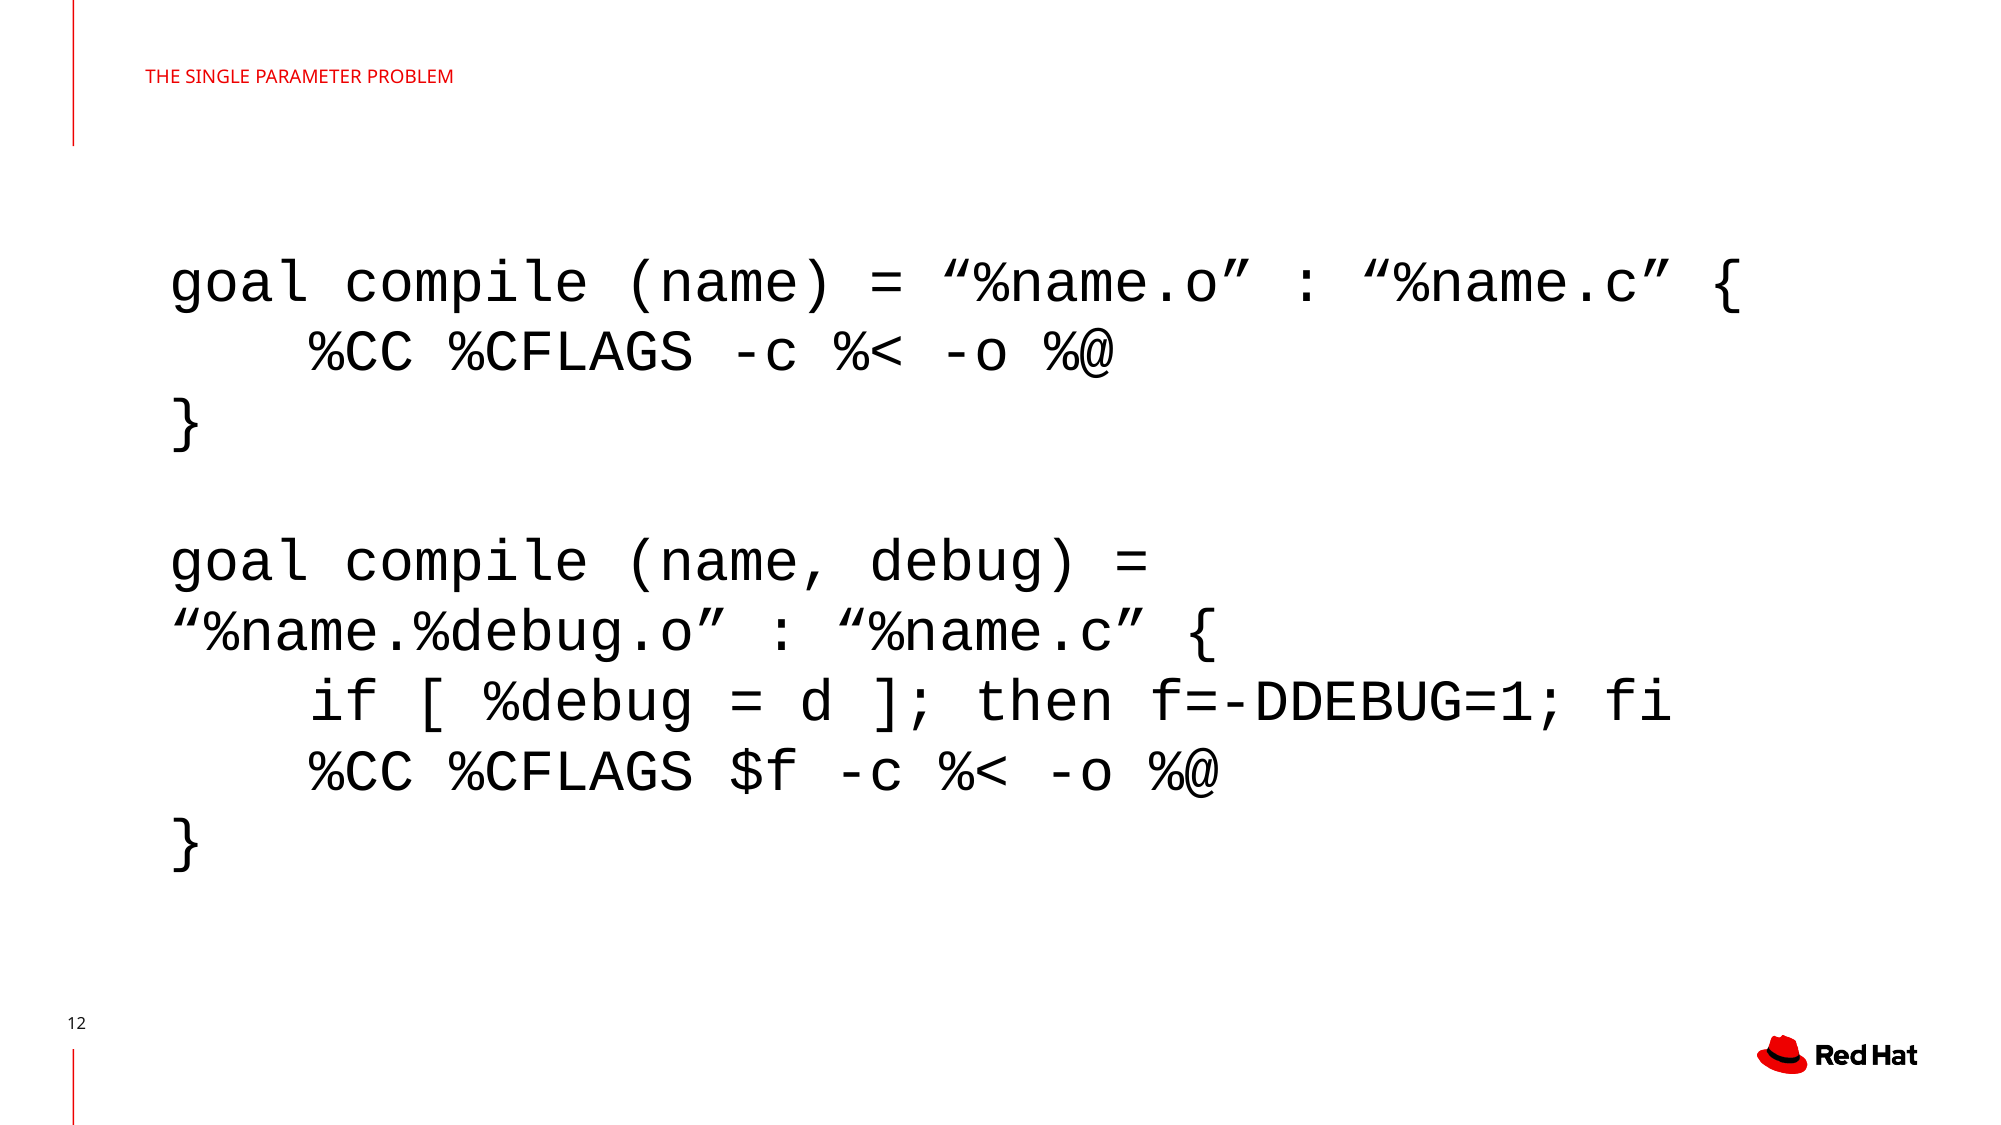

THE SINGLE PARAMETER PROBLEM
goal compile (name) = “%name.o” : “%name.c” {
 %CC %CFLAGS -c %< -o %@
}
goal compile (name, debug) =
“%name.%debug.o” : “%name.c” {
 if [ %debug = d ]; then f=-DDEBUG=1; fi
 %CC %CFLAGS $f -c %< -o %@
}
12